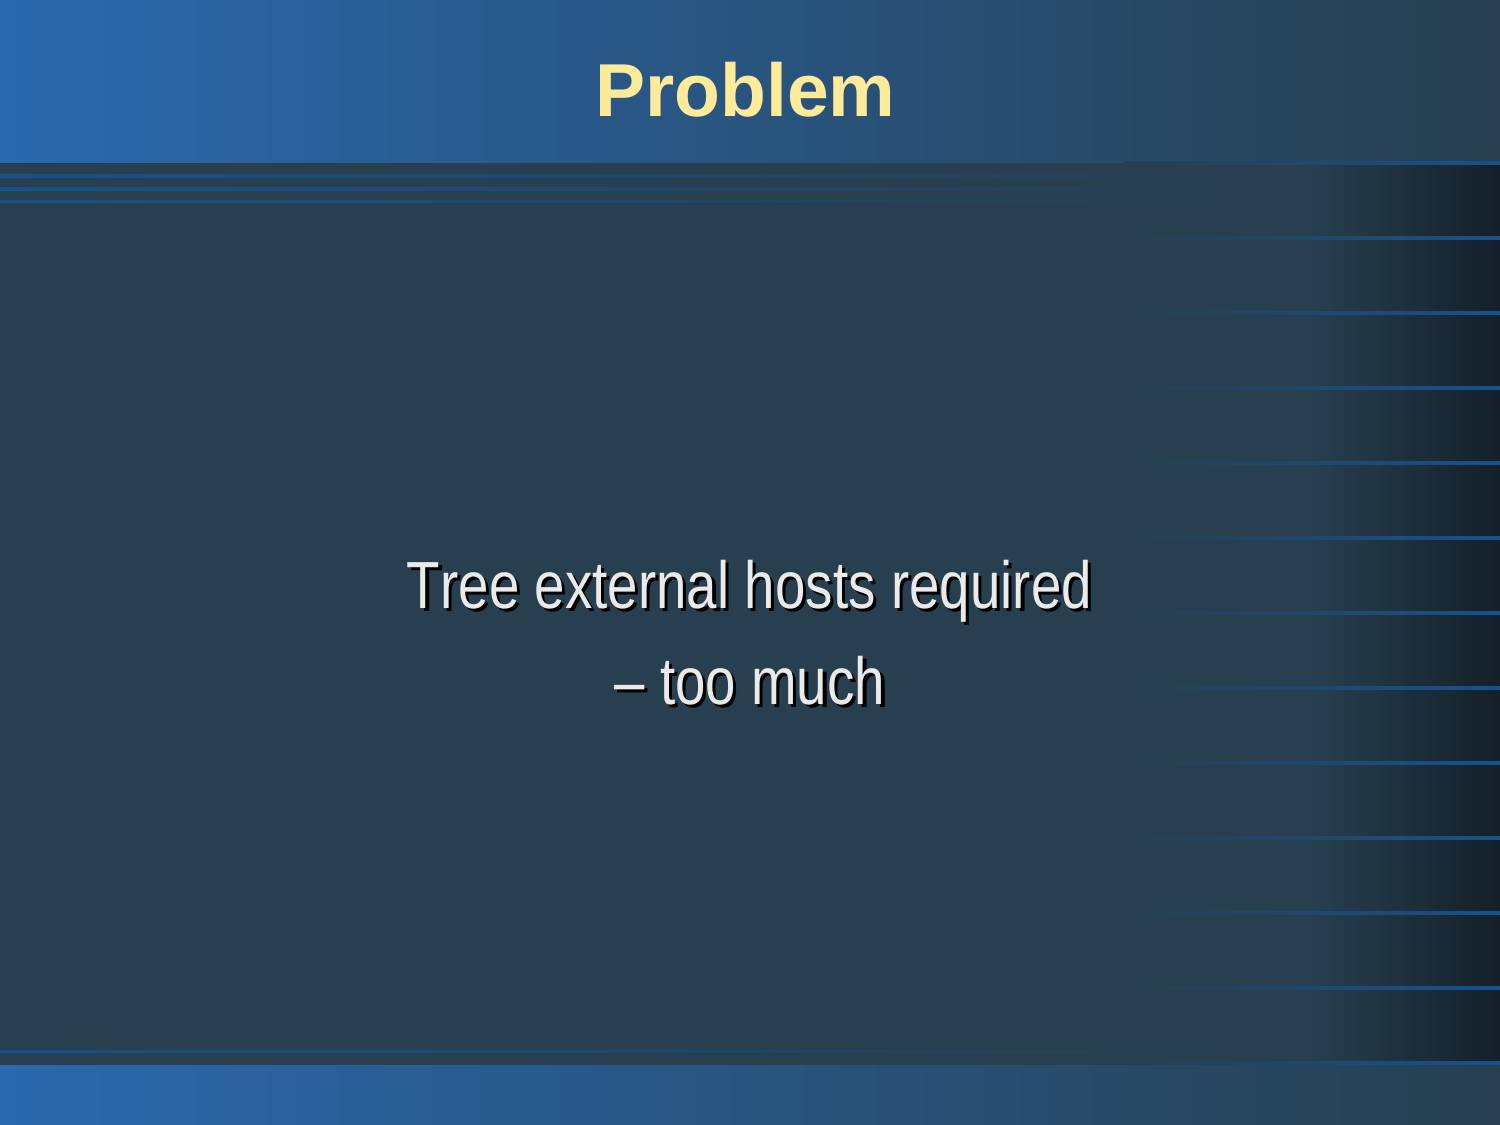

# Problem
Tree external hosts required
– too much